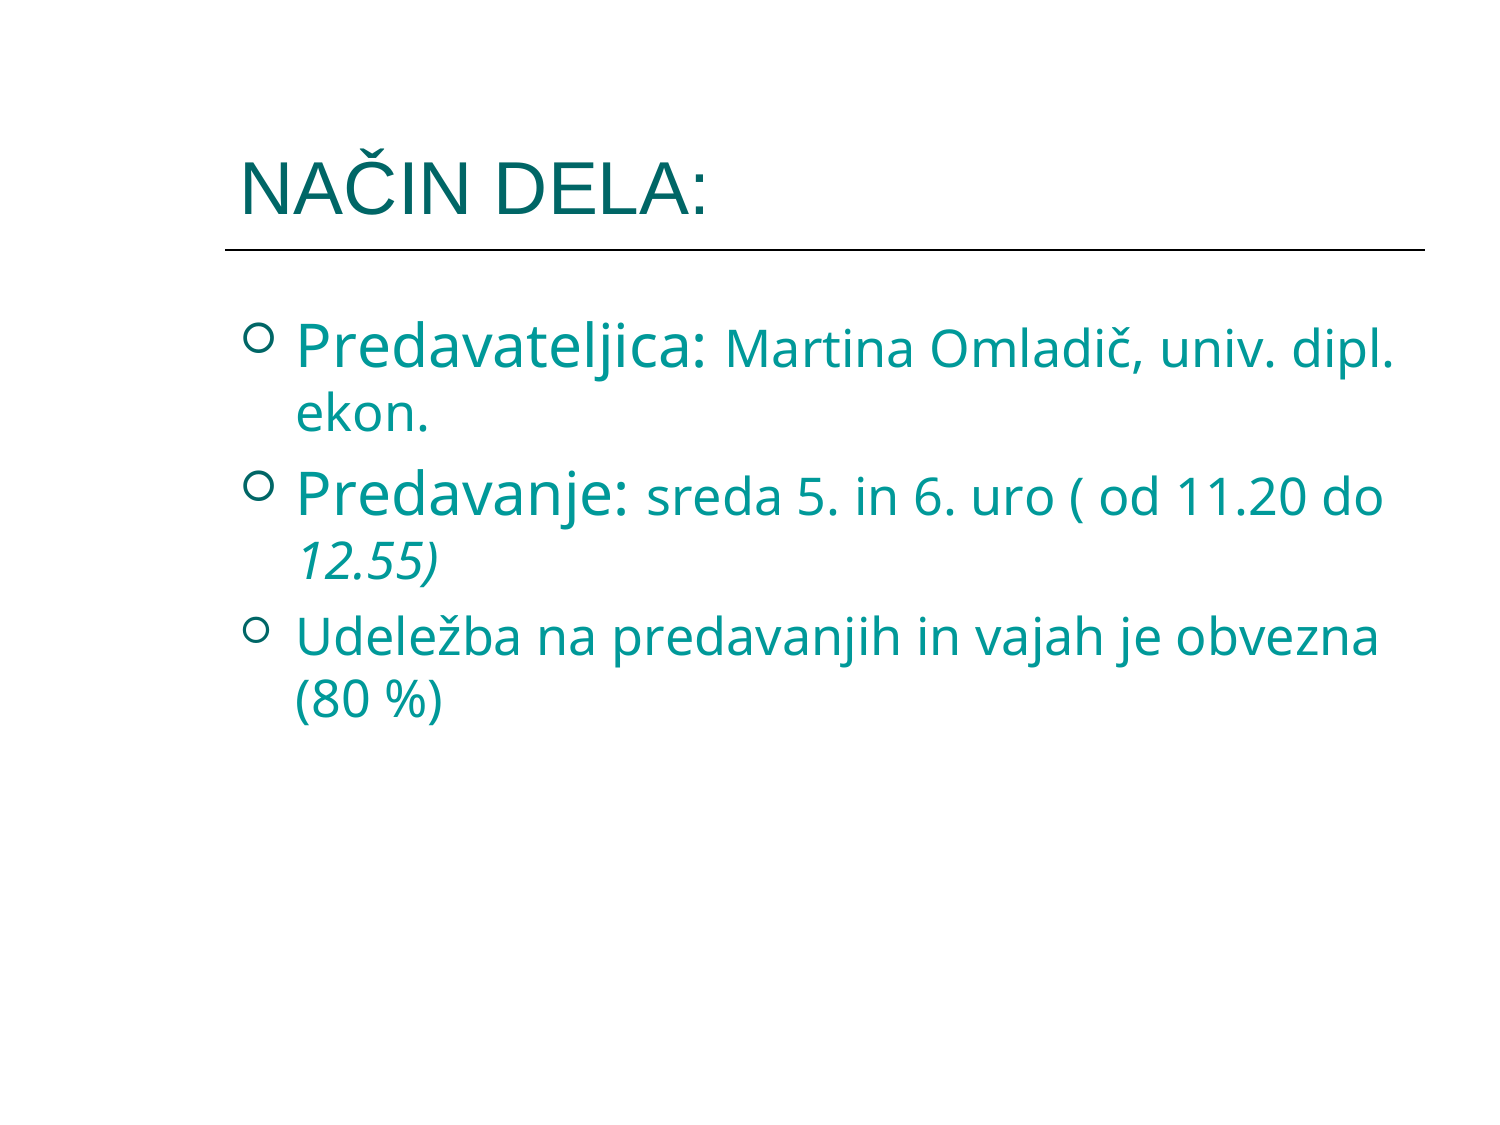

# NAČIN DELA:
Predavateljica: Martina Omladič, univ. dipl. ekon.
Predavanje: sreda 5. in 6. uro ( od 11.20 do 12.55)
Udeležba na predavanjih in vajah je obvezna (80 %)